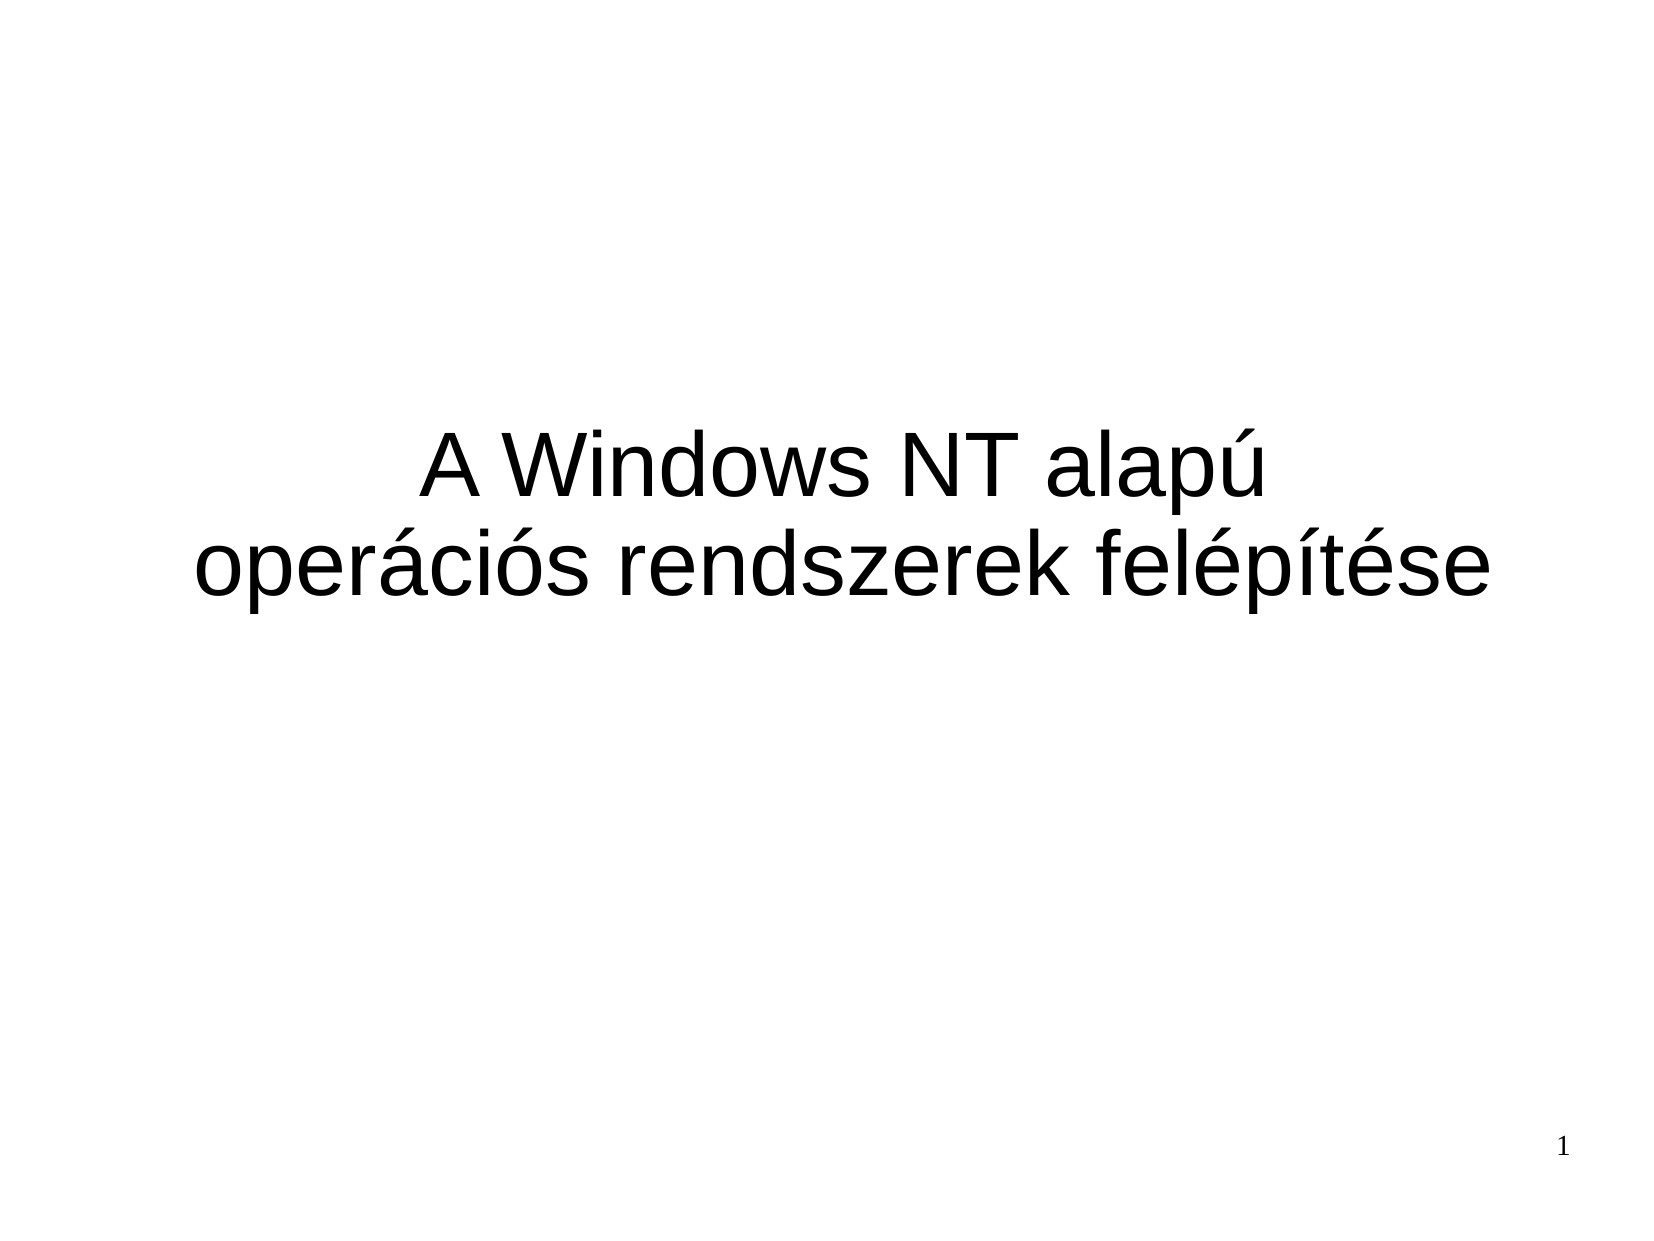

# A Windows NT alapú operációs rendszerek felépítése
1